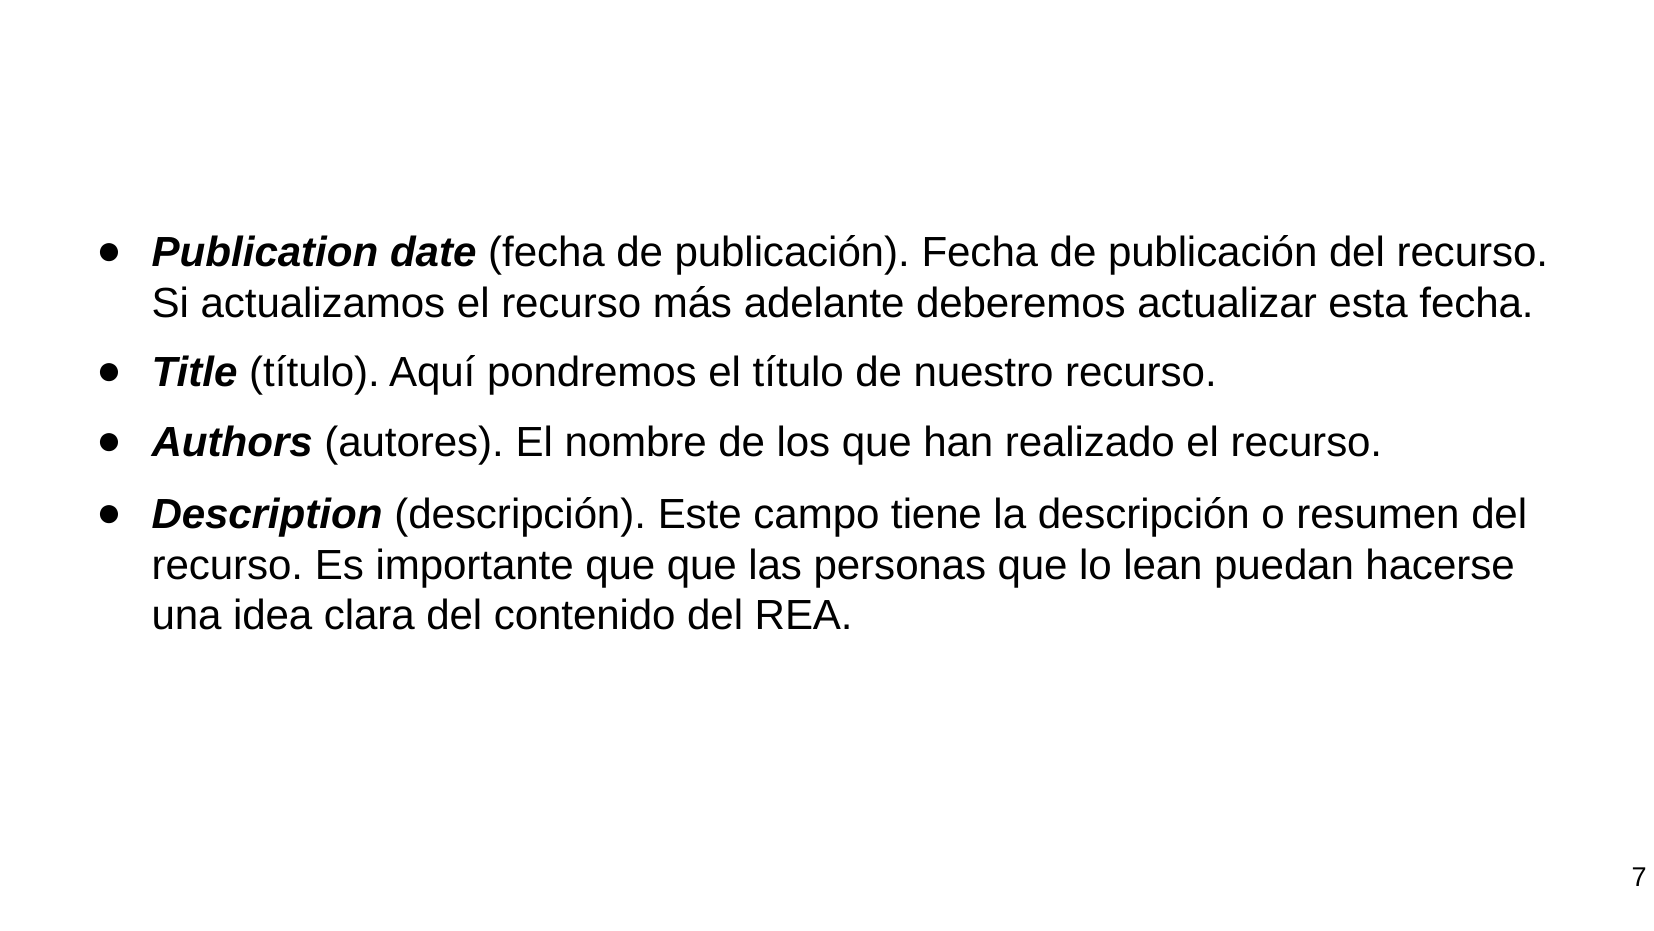

# Publication date (fecha de publicación). Fecha de publicación del recurso. Si actualizamos el recurso más adelante deberemos actualizar esta fecha.
Title (título). Aquí pondremos el título de nuestro recurso.
Authors (autores). El nombre de los que han realizado el recurso.
Description (descripción). Este campo tiene la descripción o resumen del recurso. Es importante que que las personas que lo lean puedan hacerse una idea clara del contenido del REA.